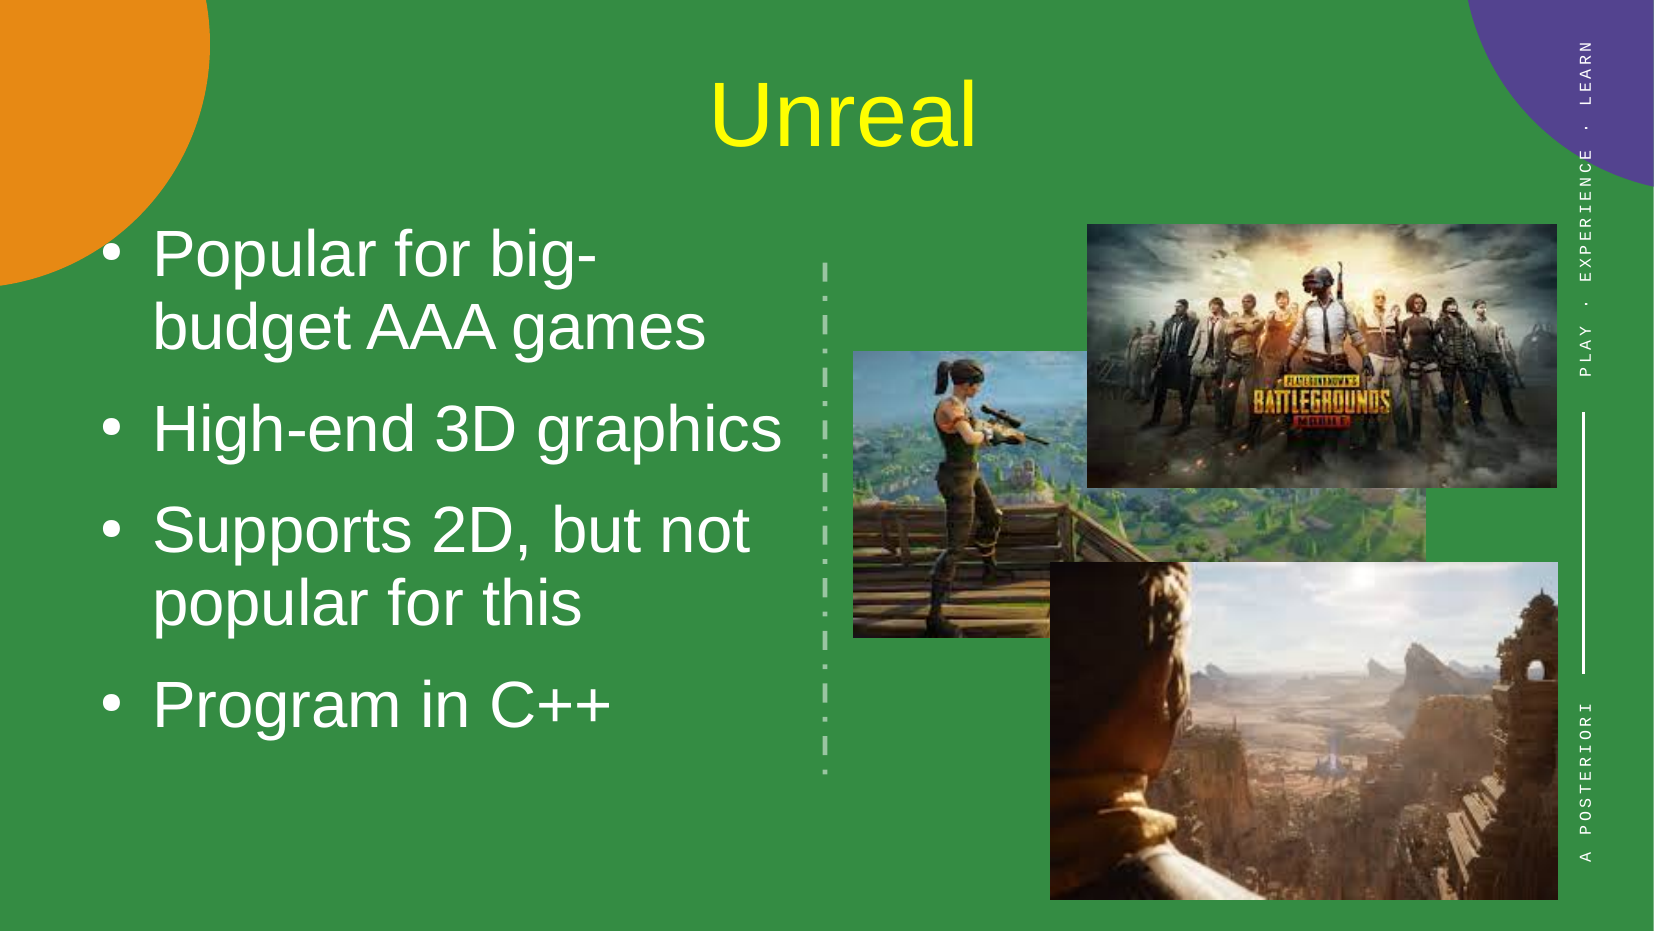

# Unreal
Popular for big-budget AAA games
High-end 3D graphics
Supports 2D, but not popular for this
Program in C++